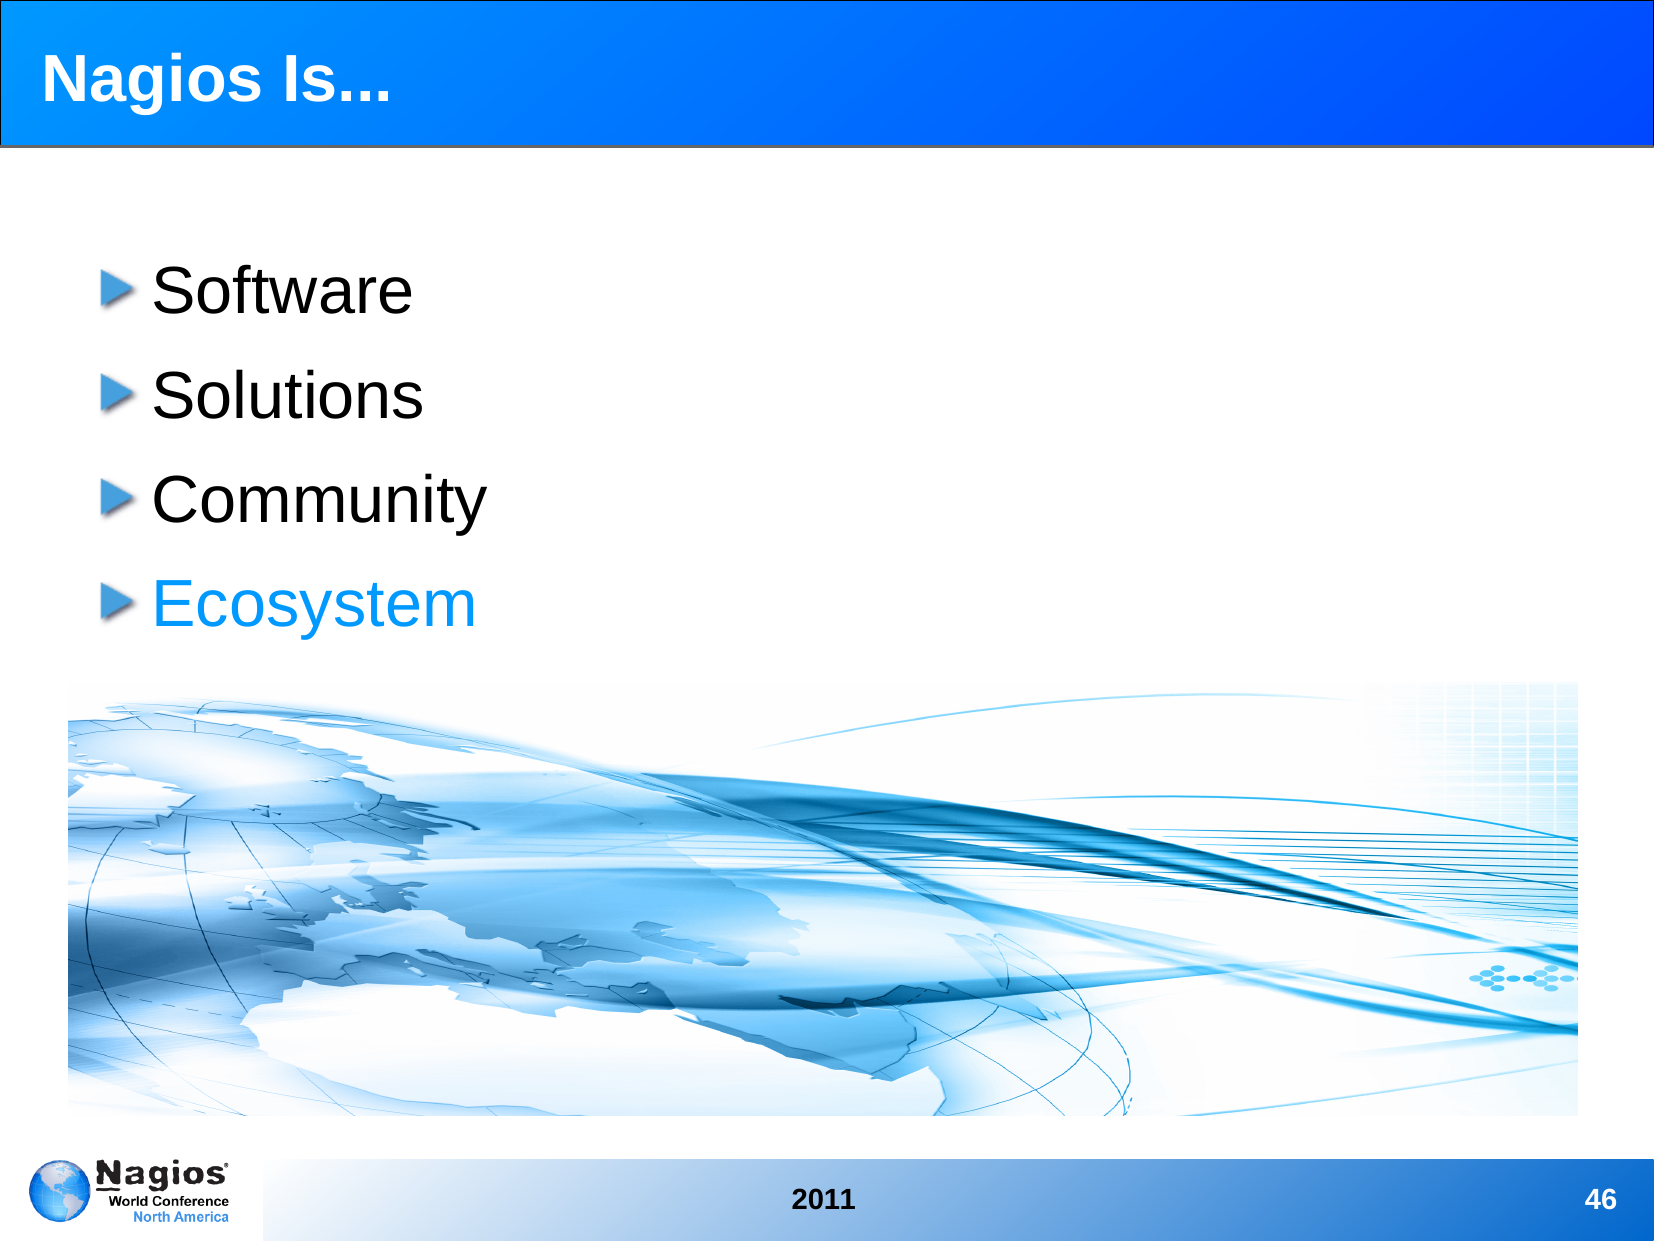

# Nagios Is...
Software
Solutions
Community
Ecosystem
2011
46